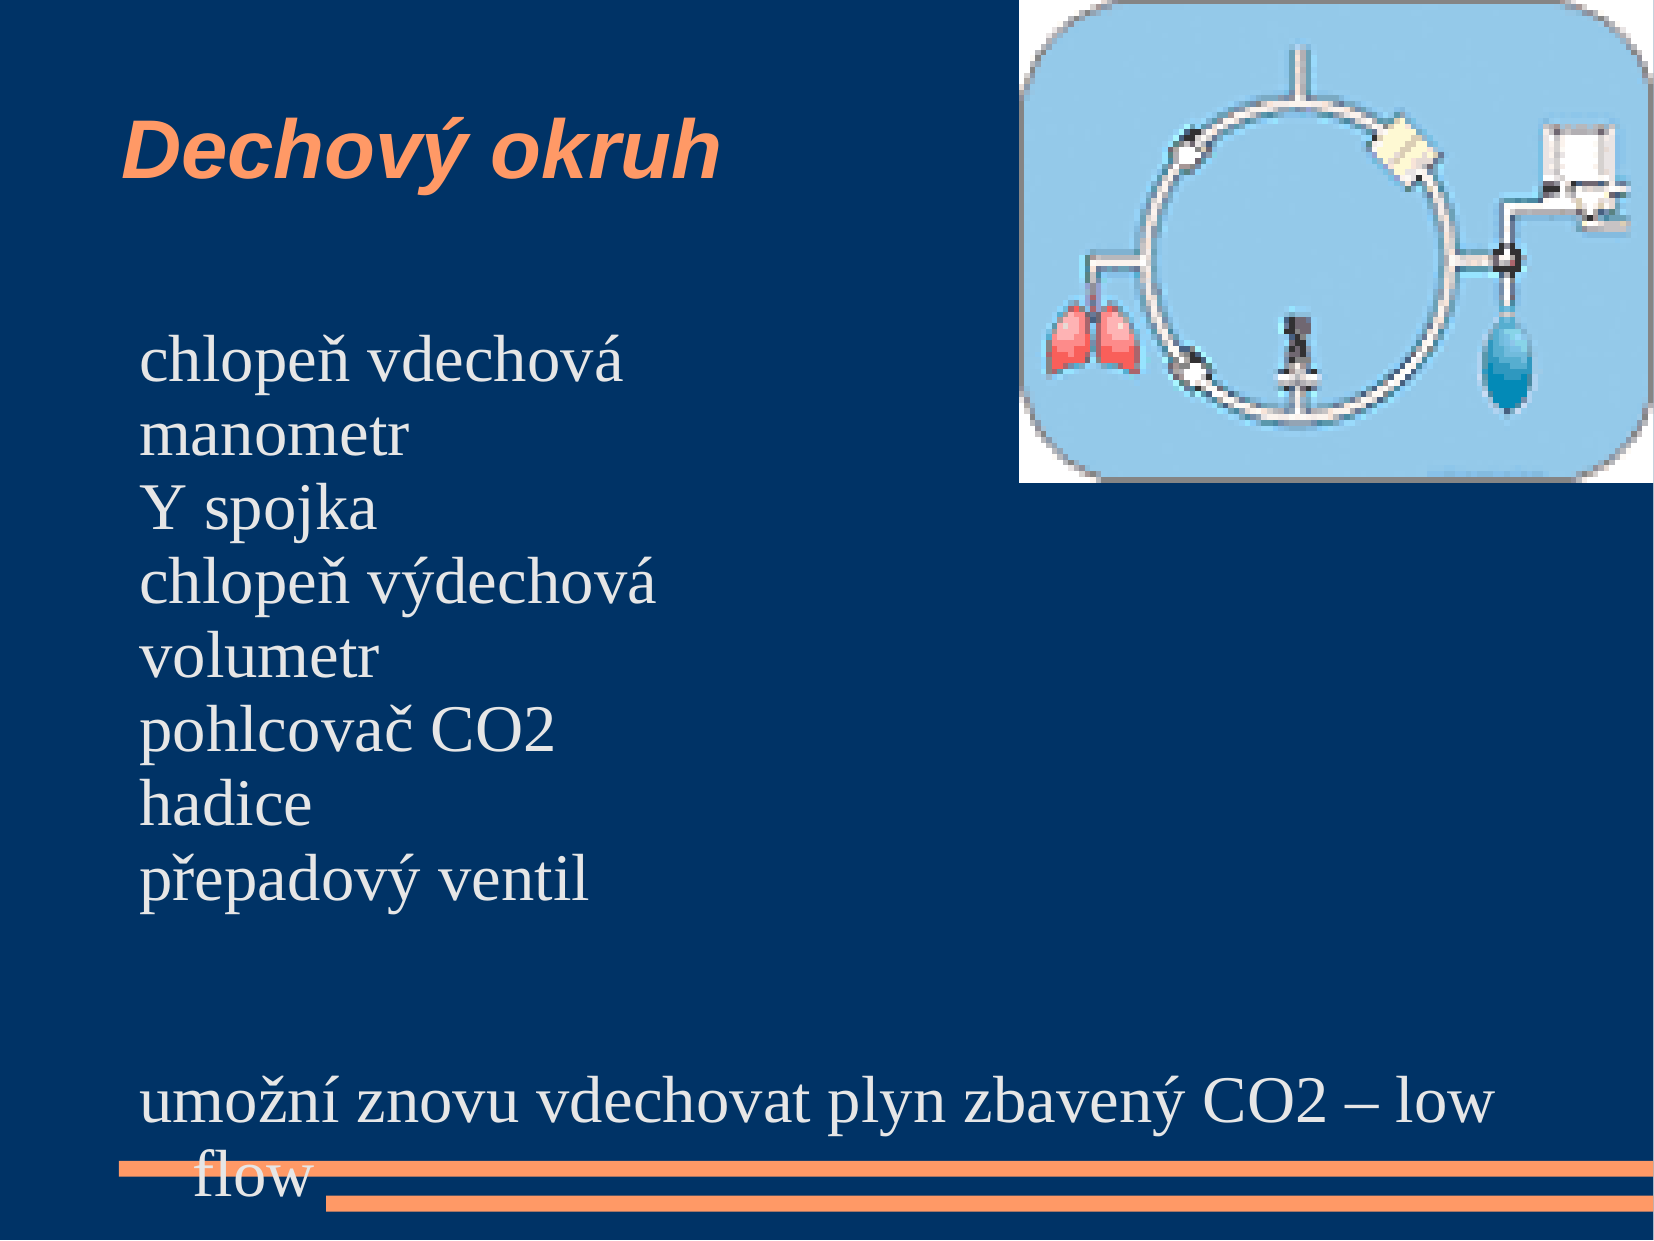

# Dechový okruh
chlopeň vdechová
manometr
Y spojka
chlopeň výdechová
volumetr
pohlcovač CO2
hadice
přepadový ventil
umožní znovu vdechovat plyn zbavený CO2 – low flow